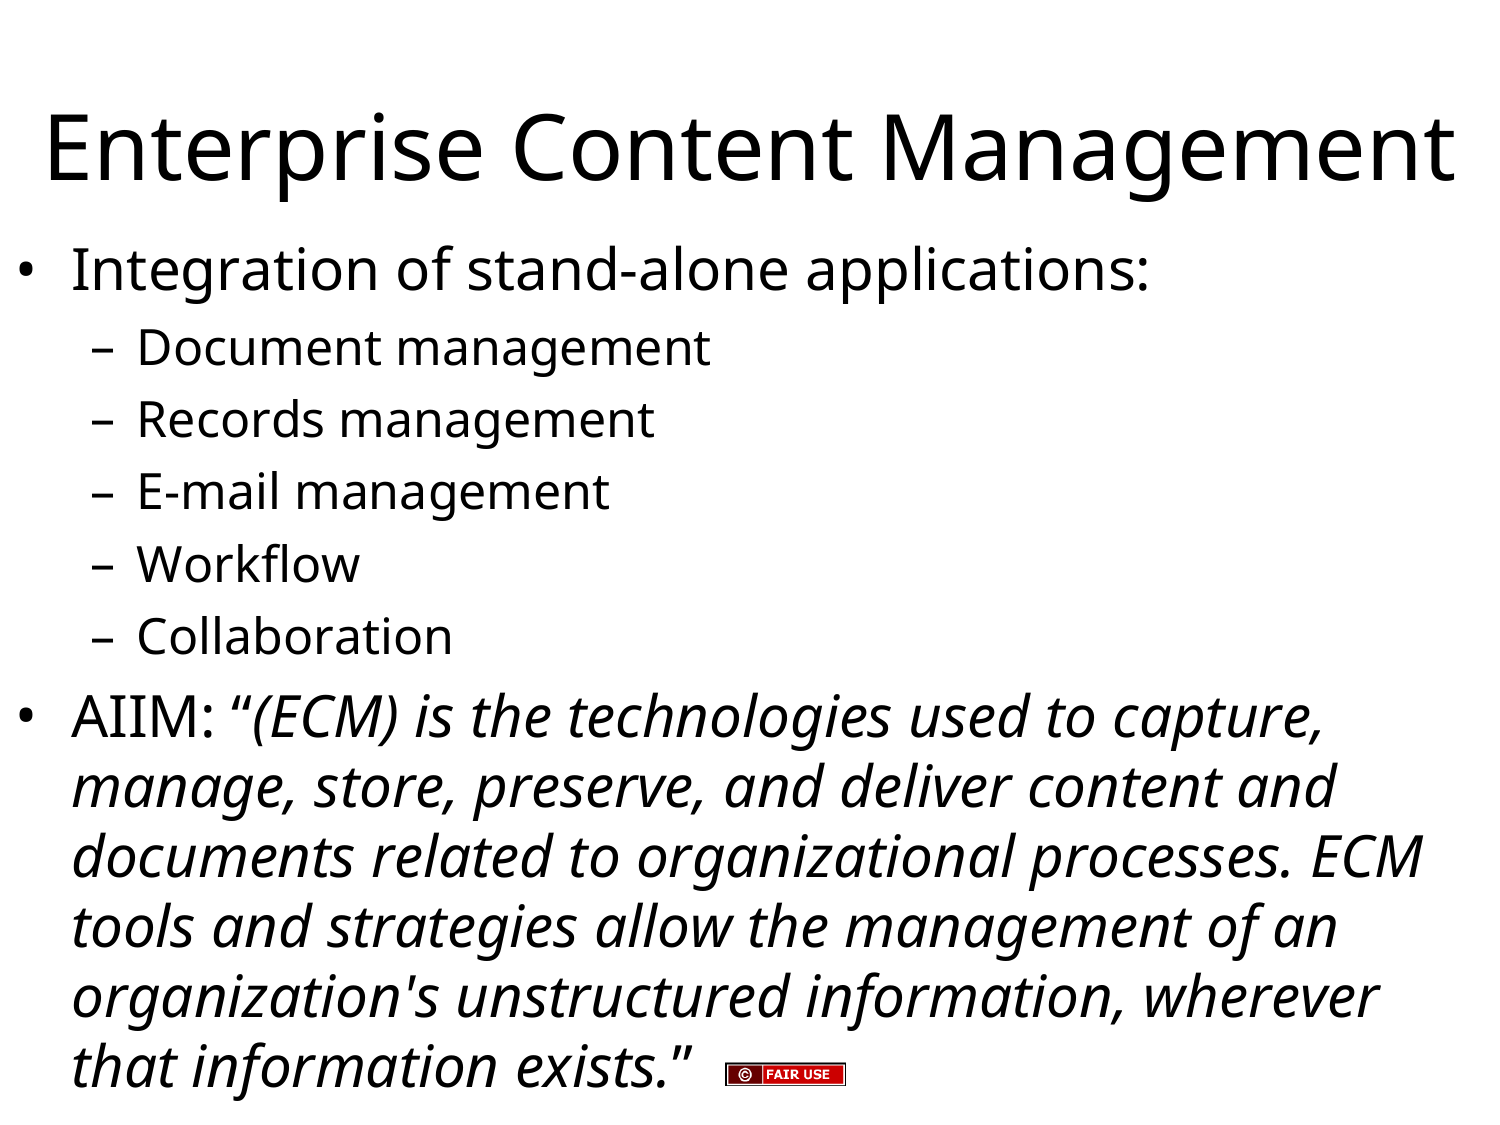

# Enterprise Content Management
Integration of stand-alone applications:
Document management
Records management
E-mail management
Workflow
Collaboration
AIIM: “(ECM) is the technologies used to capture, manage, store, preserve, and deliver content and documents related to organizational processes. ECM tools and strategies allow the management of an organization's unstructured information, wherever that information exists.”